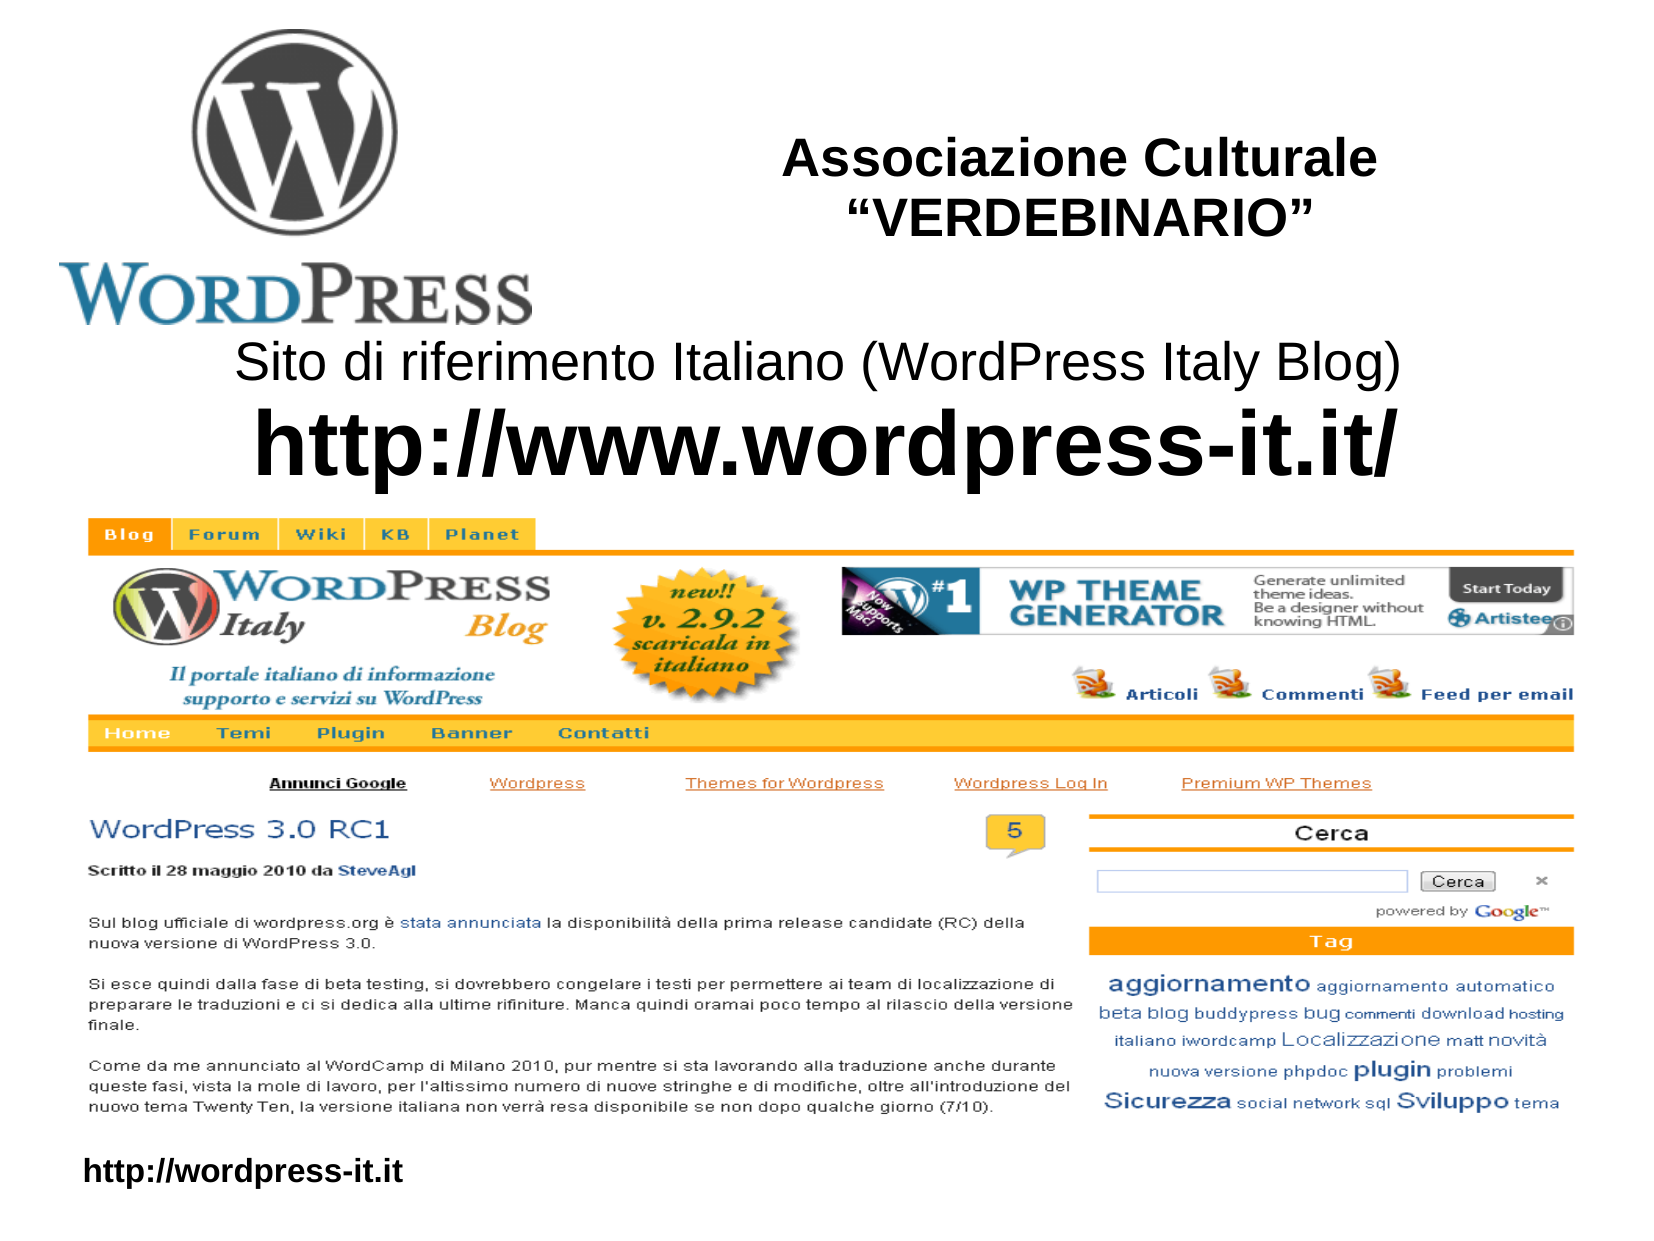

# Associazione Culturale “VERDEBINARIO”
Sito di riferimento Italiano (WordPress Italy Blog) http://www.wordpress-it.it/
http://wordpress-it.it